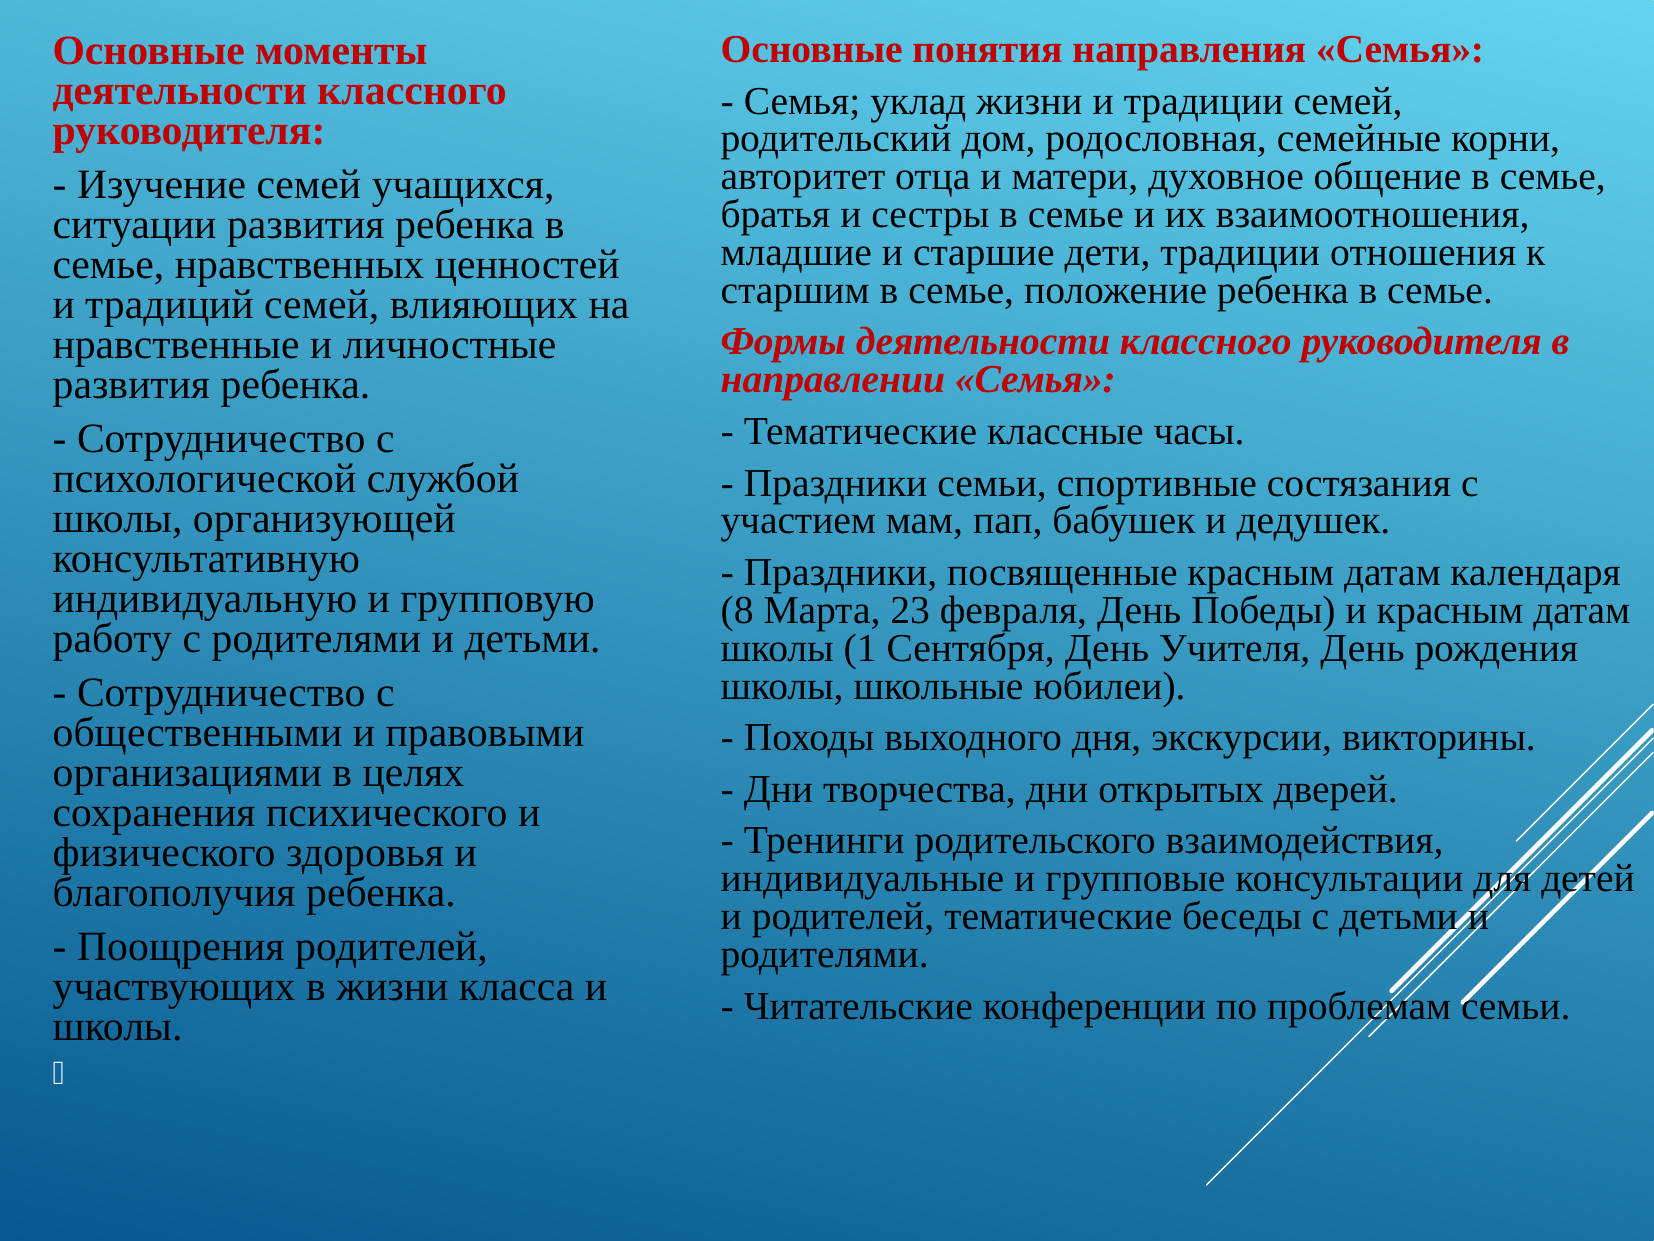

# Основные моменты деятельности классного руководителя:
- Изучение семей учащихся, ситуации развития ребенка в семье, нравственных ценностей и традиций семей, влияющих на нравственные и личностные развития ребенка.
- Сотрудничество с психологической службой школы, организующей консультативную индивидуальную и групповую работу с родителями и детьми.
- Сотрудничество с общественными и правовыми организациями в целях сохранения психического и физического здоровья и благополучия ребенка.
- Поощрения родителей, участвующих в жизни класса и школы.
Основные понятия направления «Семья»:
- Семья; уклад жизни и традиции семей, родительский дом, родословная, семейные корни, авторитет отца и матери, духовное общение в семье, братья и сестры в семье и их взаимоотношения, младшие и старшие дети, традиции отношения к старшим в семье, положение ребенка в семье.
Формы деятельности классного руководителя в направлении «Семья»:
- Тематические классные часы.
- Праздники семьи, спортивные состязания с участием мам, пап, бабушек и дедушек.
- Праздники, посвященные красным датам календаря (8 Марта, 23 февраля, День Победы) и красным датам школы (1 Сентября, День Учителя, День рождения школы, школьные юбилеи).
- Походы выходного дня, экскурсии, викторины.
- Дни творчества, дни открытых дверей.
- Тренинги родительского взаимодействия, индивидуальные и групповые консультации для детей и родителей, тематические беседы с детьми и родителями.
- Читательские конференции по проблемам семьи.